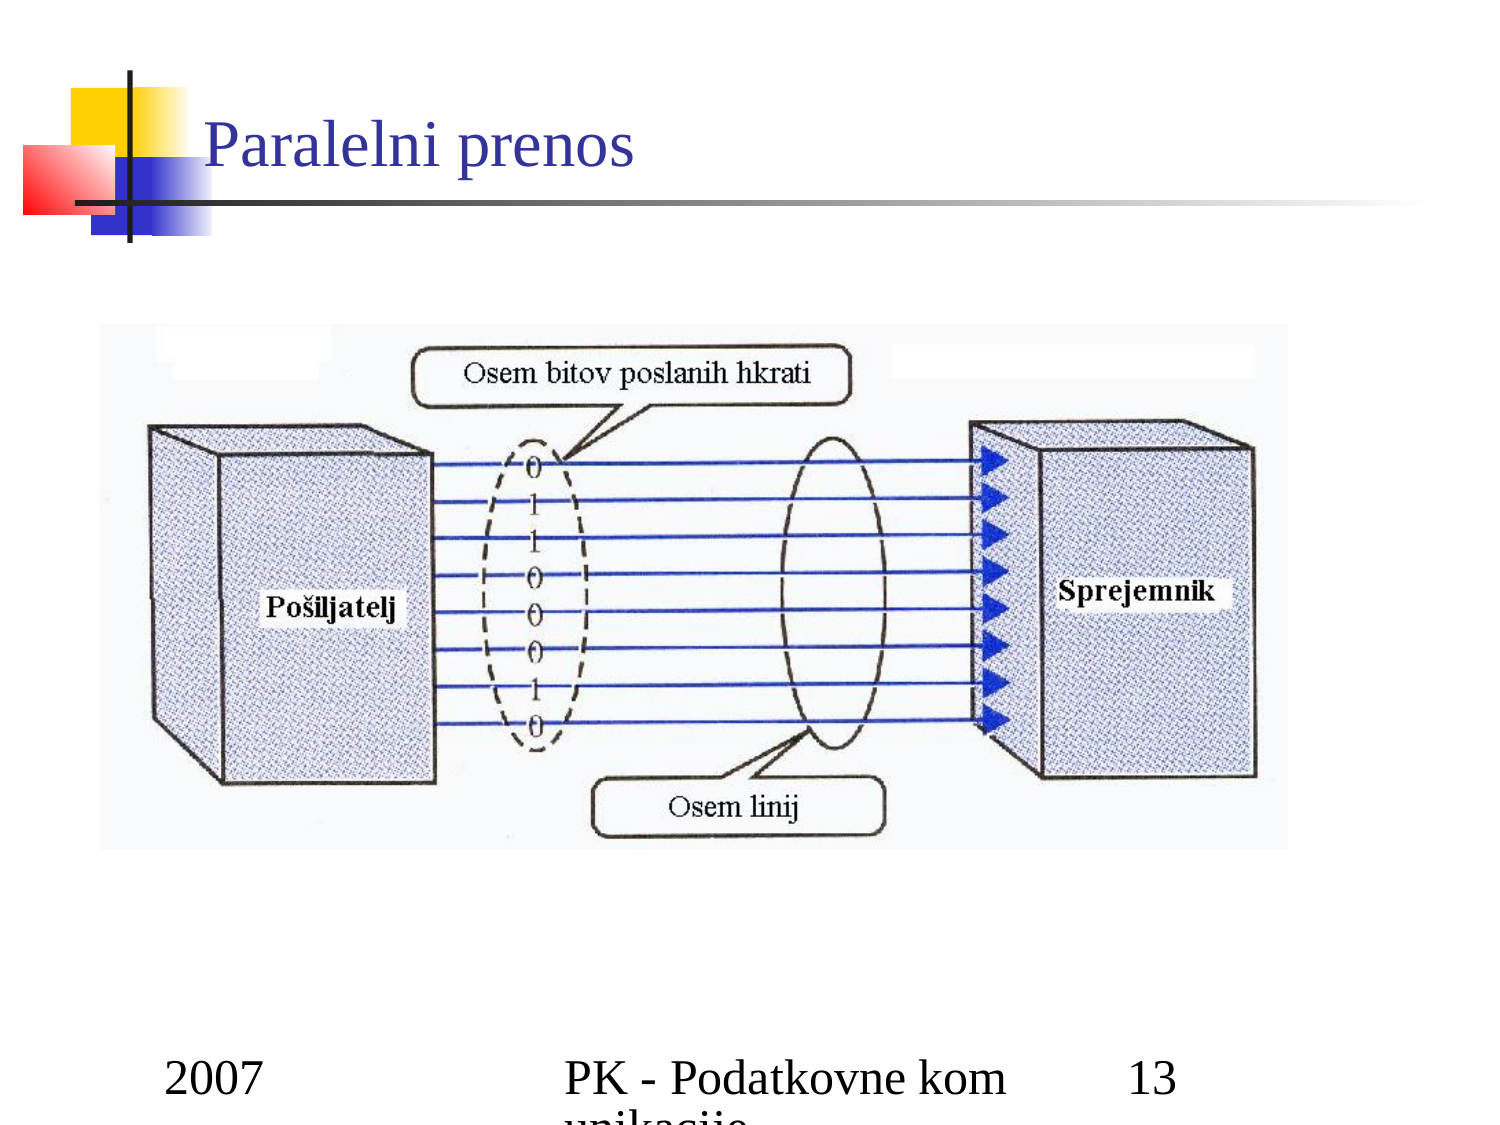

# Paralelni prenos
2007
PK - Podatkovne komunikacije
13